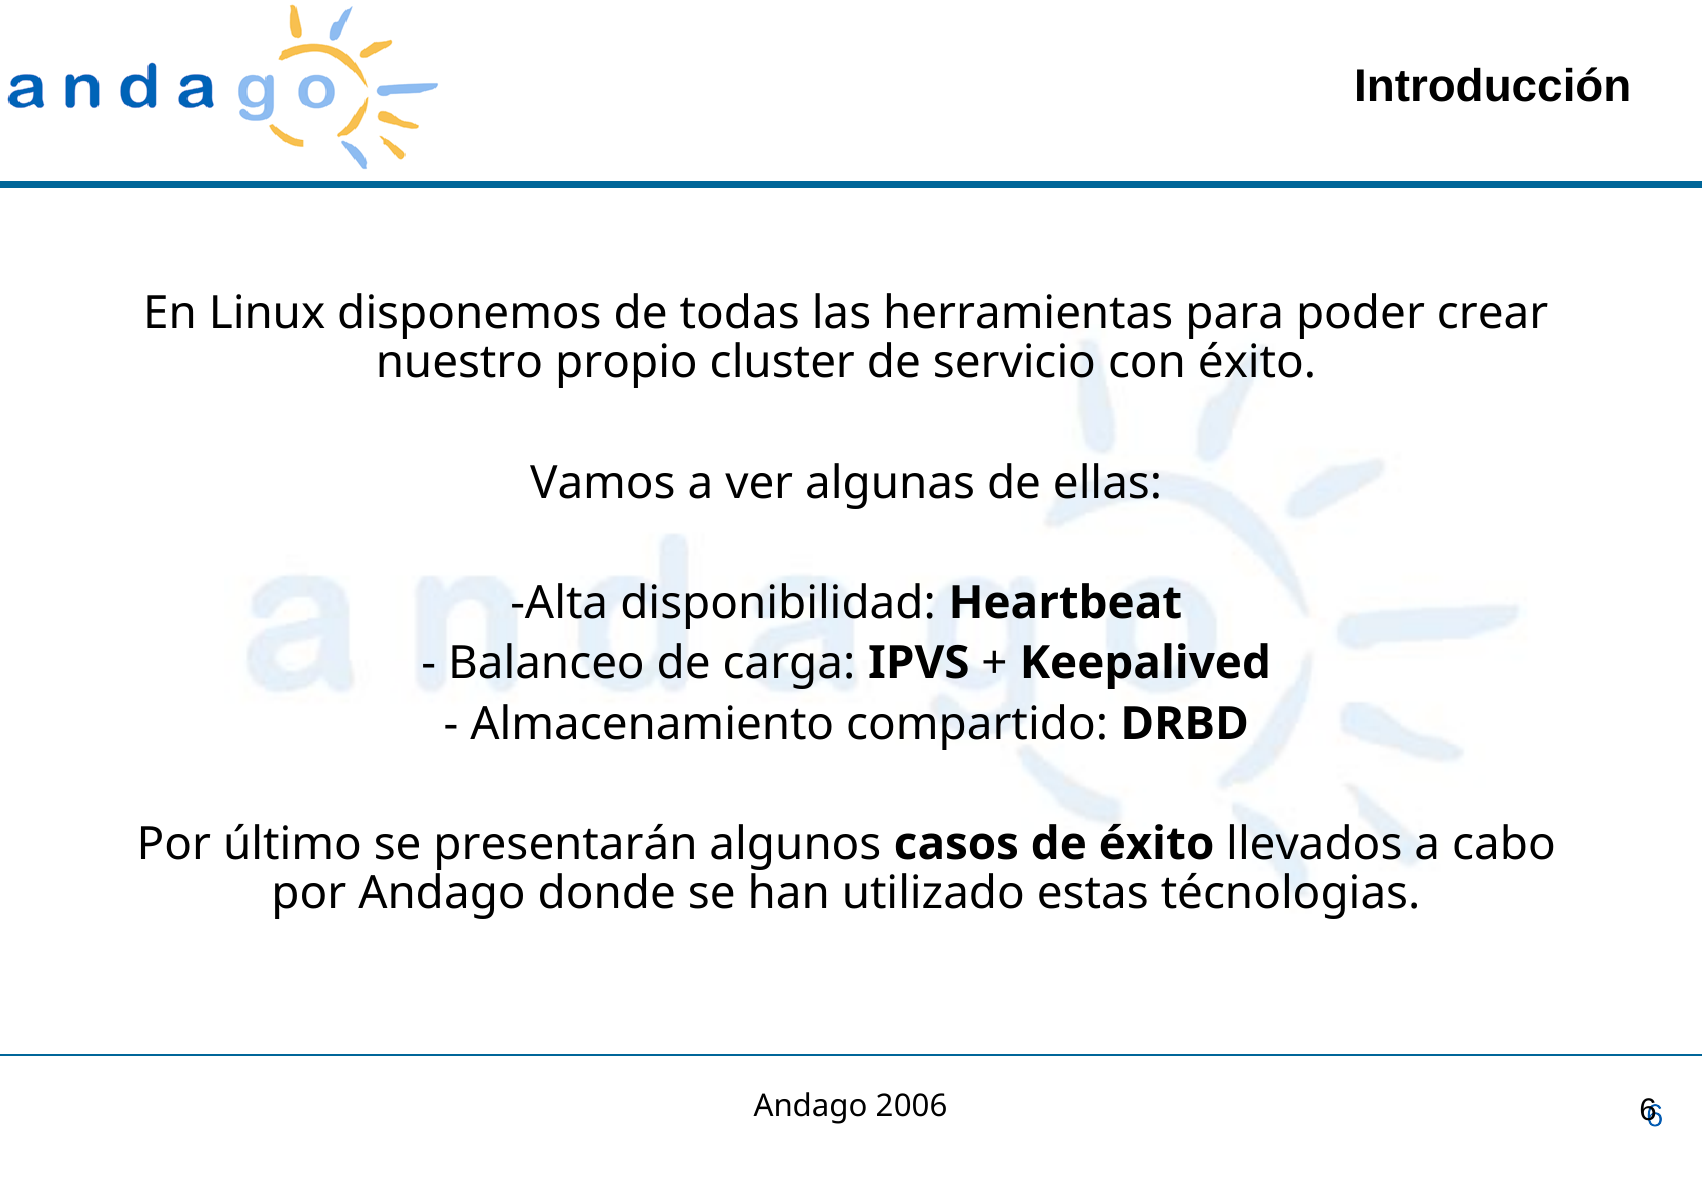

# Introducción
En Linux disponemos de todas las herramientas para poder crear nuestro propio cluster de servicio con éxito.
Vamos a ver algunas de ellas:
-Alta disponibilidad: Heartbeat
- Balanceo de carga: IPVS + Keepalived
- Almacenamiento compartido: DRBD
Por último se presentarán algunos casos de éxito llevados a cabo por Andago donde se han utilizado estas técnologias.